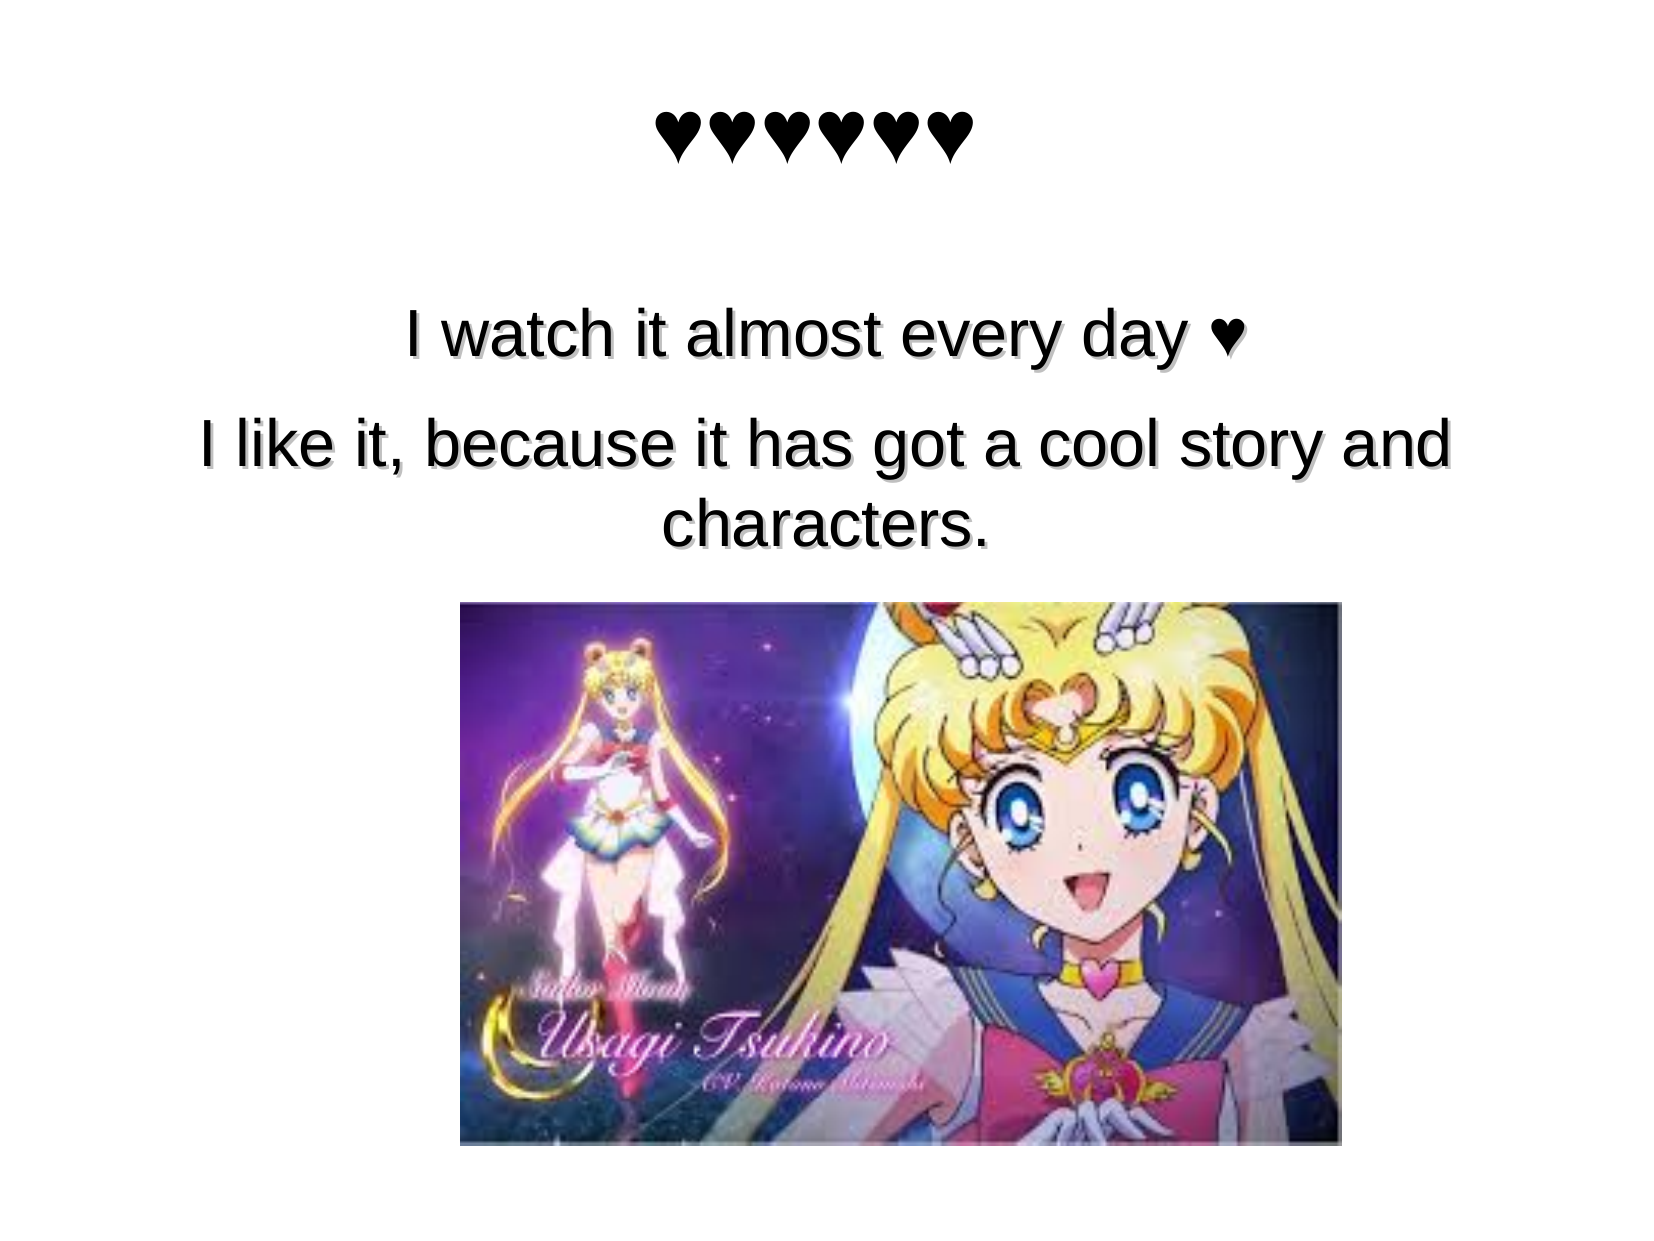

# ♥♥♥♥♥♥
I watch it almost every day ♥
I like it, because it has got a cool story and characters.